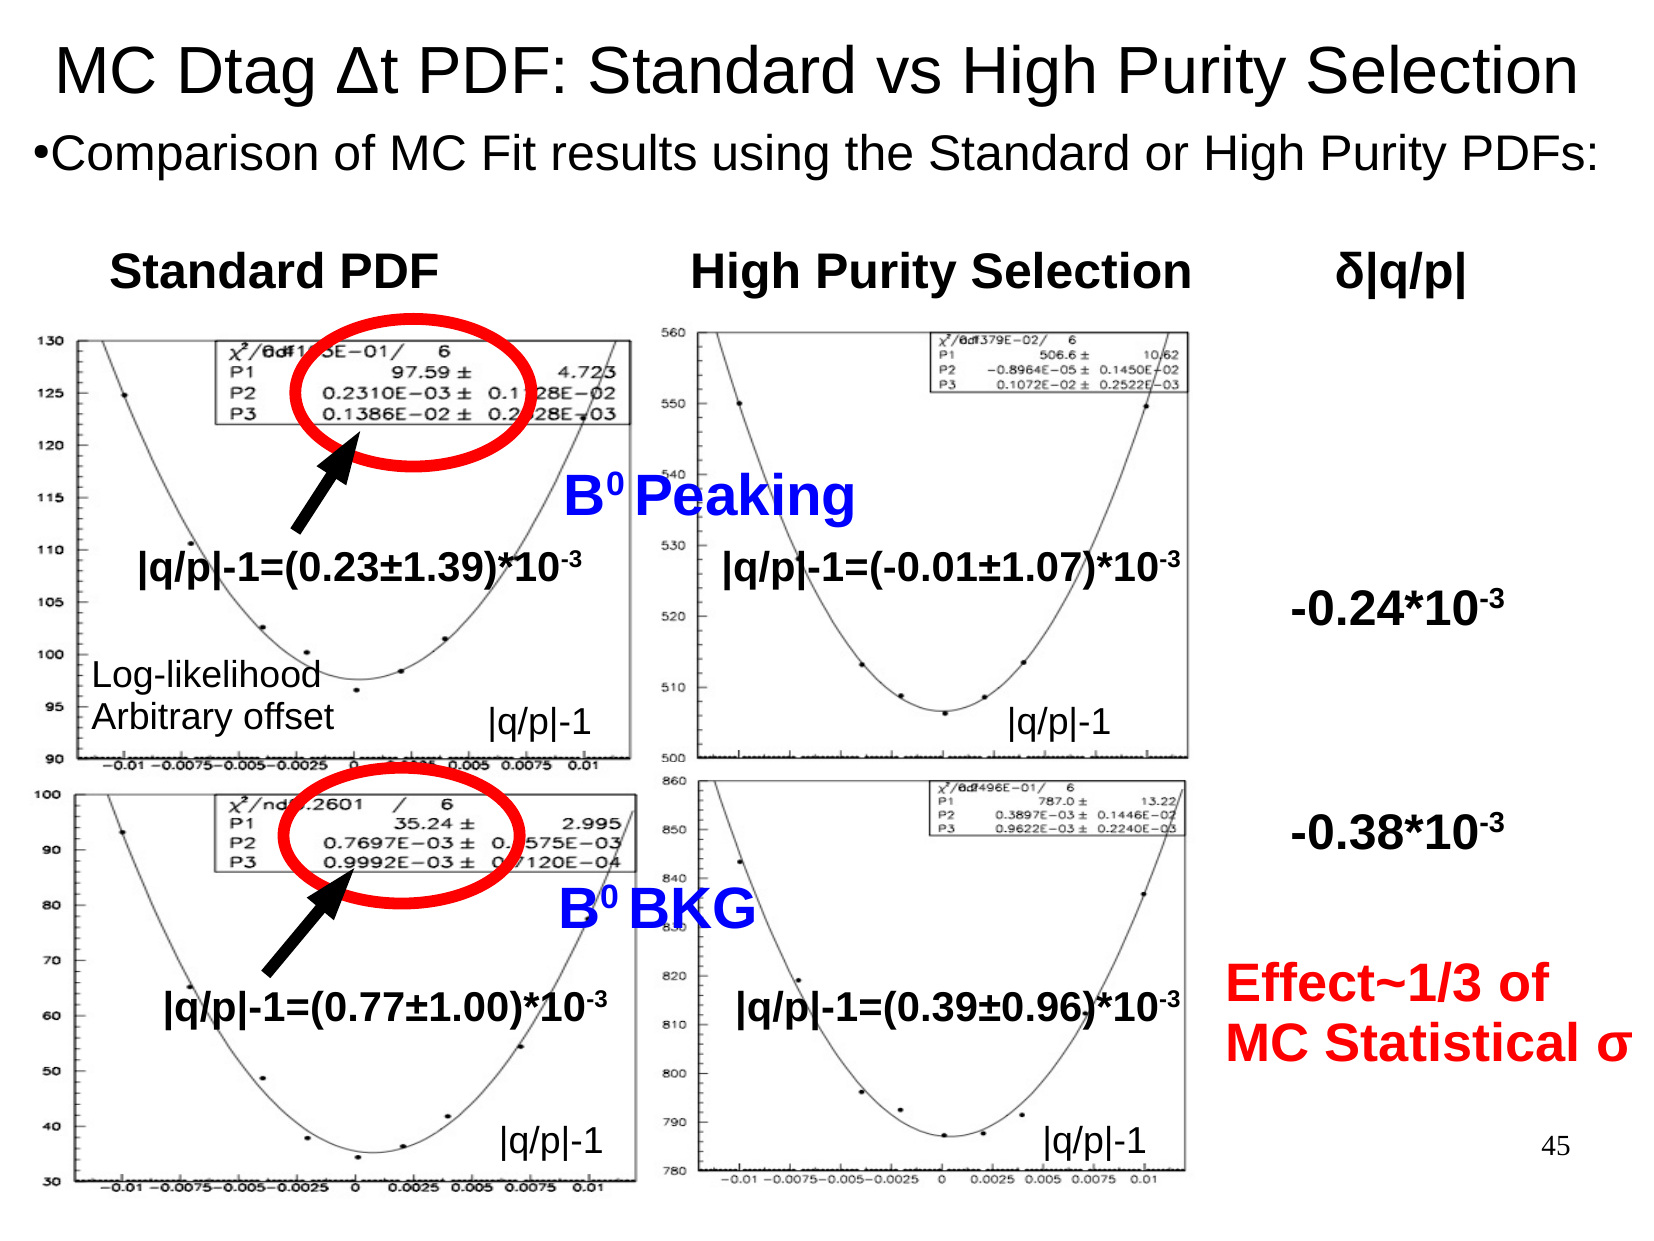

# MC Dtag Δt PDF: Standard vs High Purity Selection
Comparison of MC Fit results using the Standard or High Purity PDFs:
Standard PDF High Purity Selection δ|q/p|
B0 Peaking
|q/p|-1=(0.23±1.39)*10-3
|q/p|-1=(-0.01±1.07)*10-3
-0.24*10-3
Log-likelihood Arbitrary offset
|q/p|-1
|q/p|-1
-0.38*10-3
B0 BKG
Effect~1/3 of MC Statistical σ
|q/p|-1=(0.77±1.00)*10-3
|q/p|-1=(0.39±0.96)*10-3
|q/p|-1
|q/p|-1
45